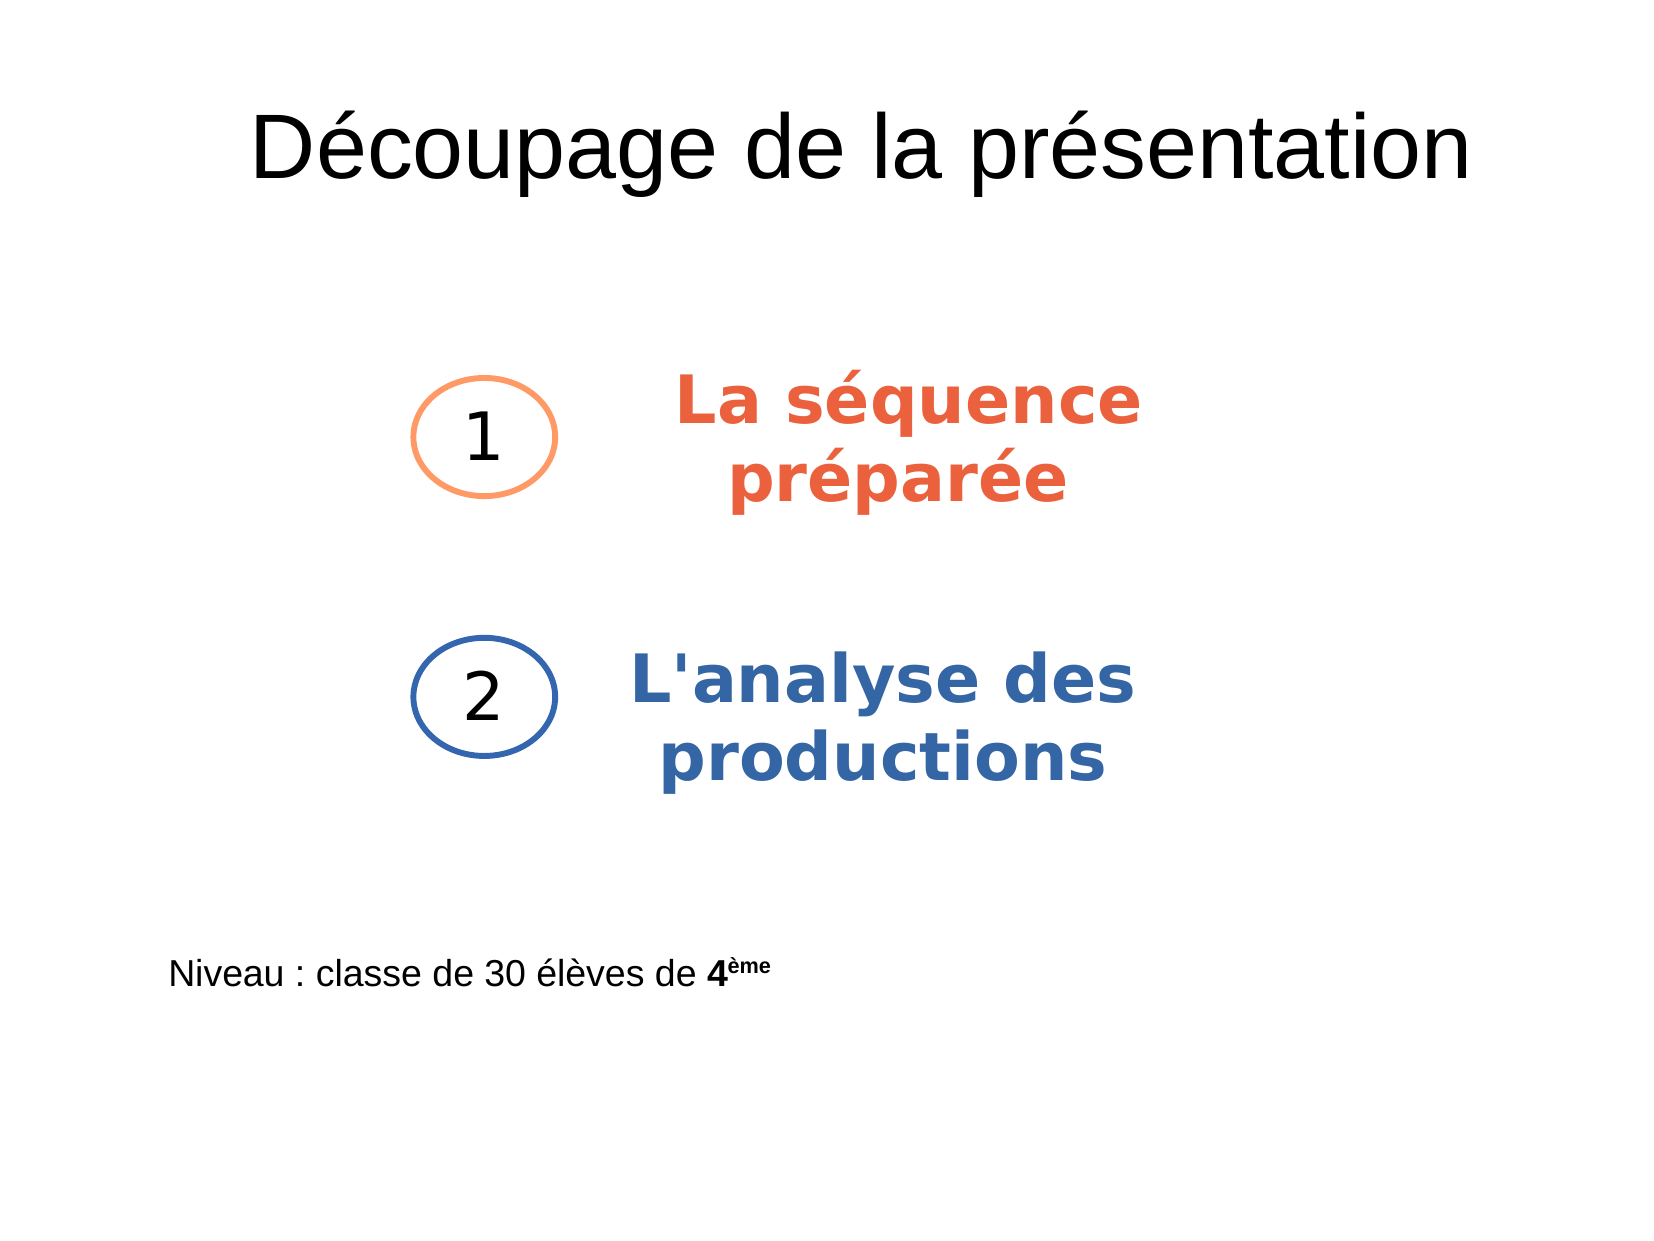

# Découpage de la présentation
 La séquence préparée
1
L'analyse des productions
2
Niveau : classe de 30 élèves de 4ème